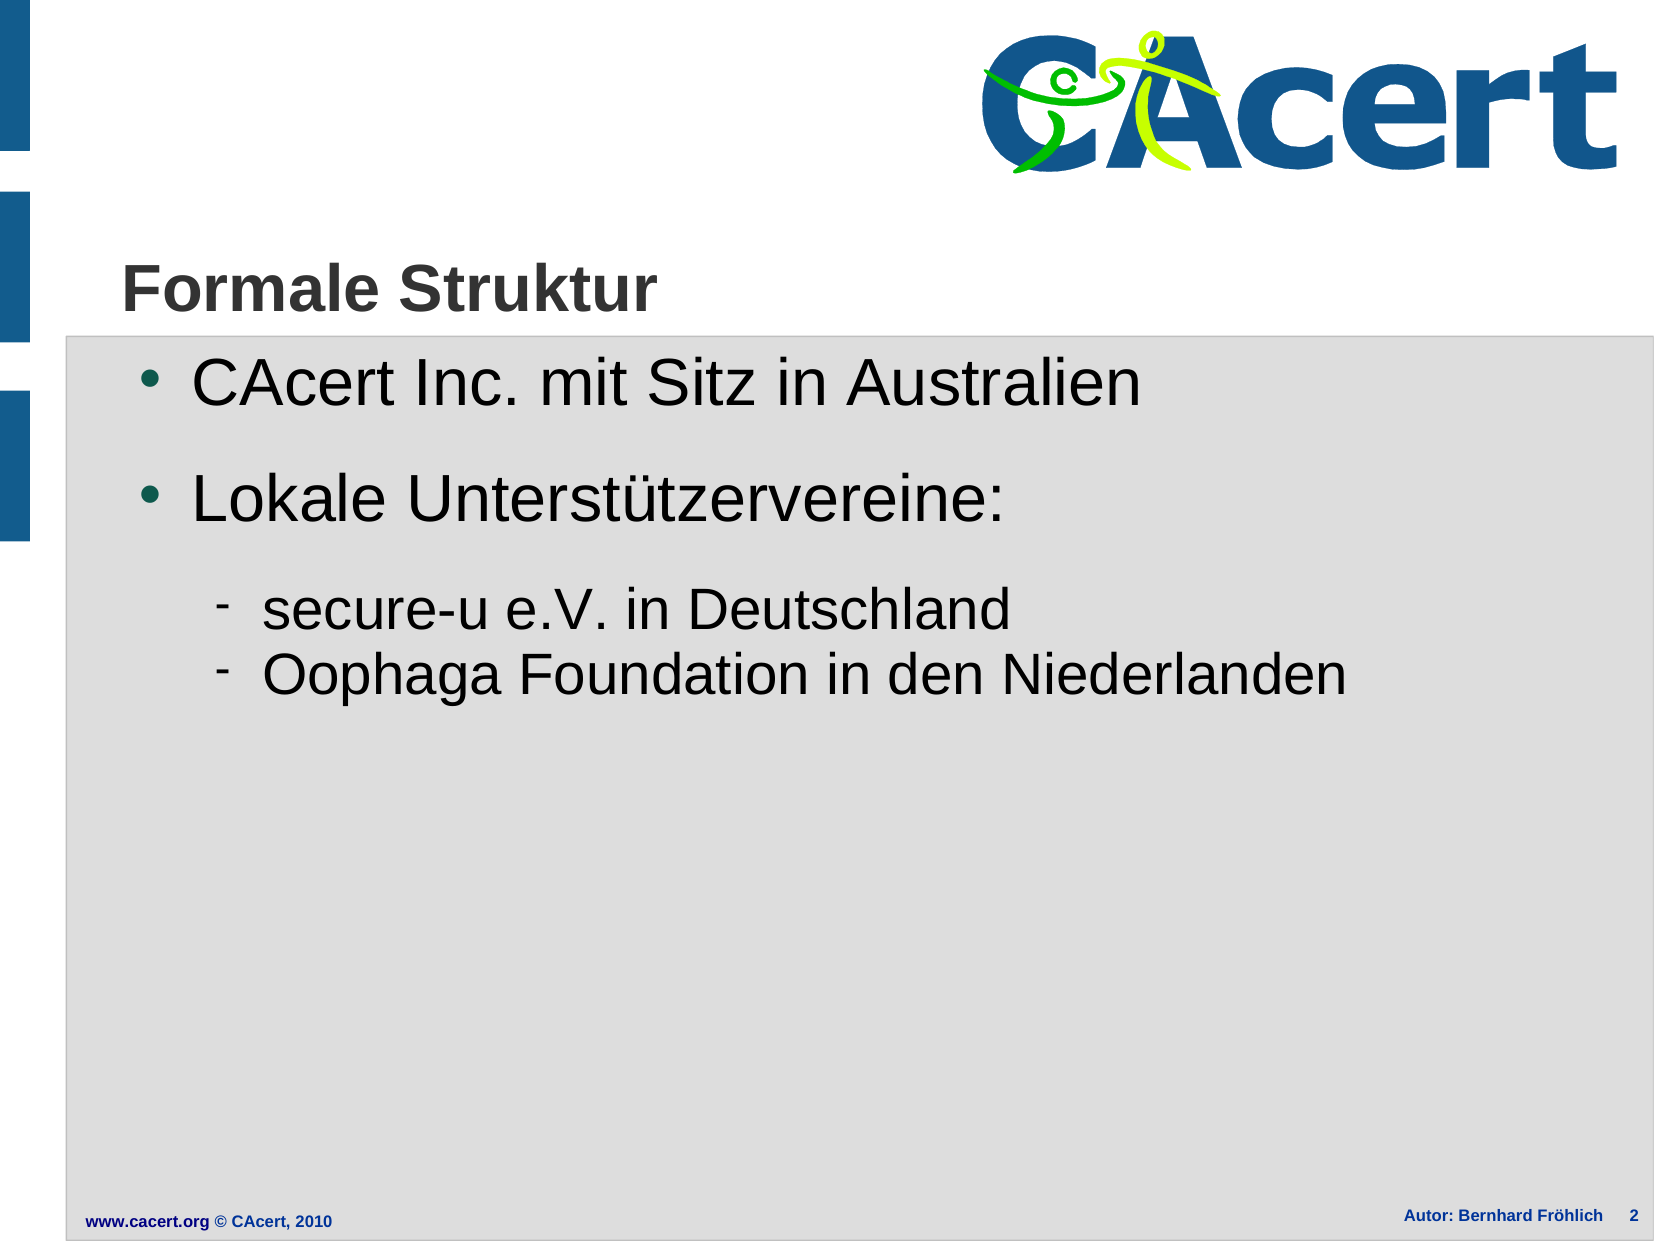

# Formale Struktur
CAcert Inc. mit Sitz in Australien
Lokale Unterstützervereine:
secure-u e.V. in Deutschland
Oophaga Foundation in den Niederlanden